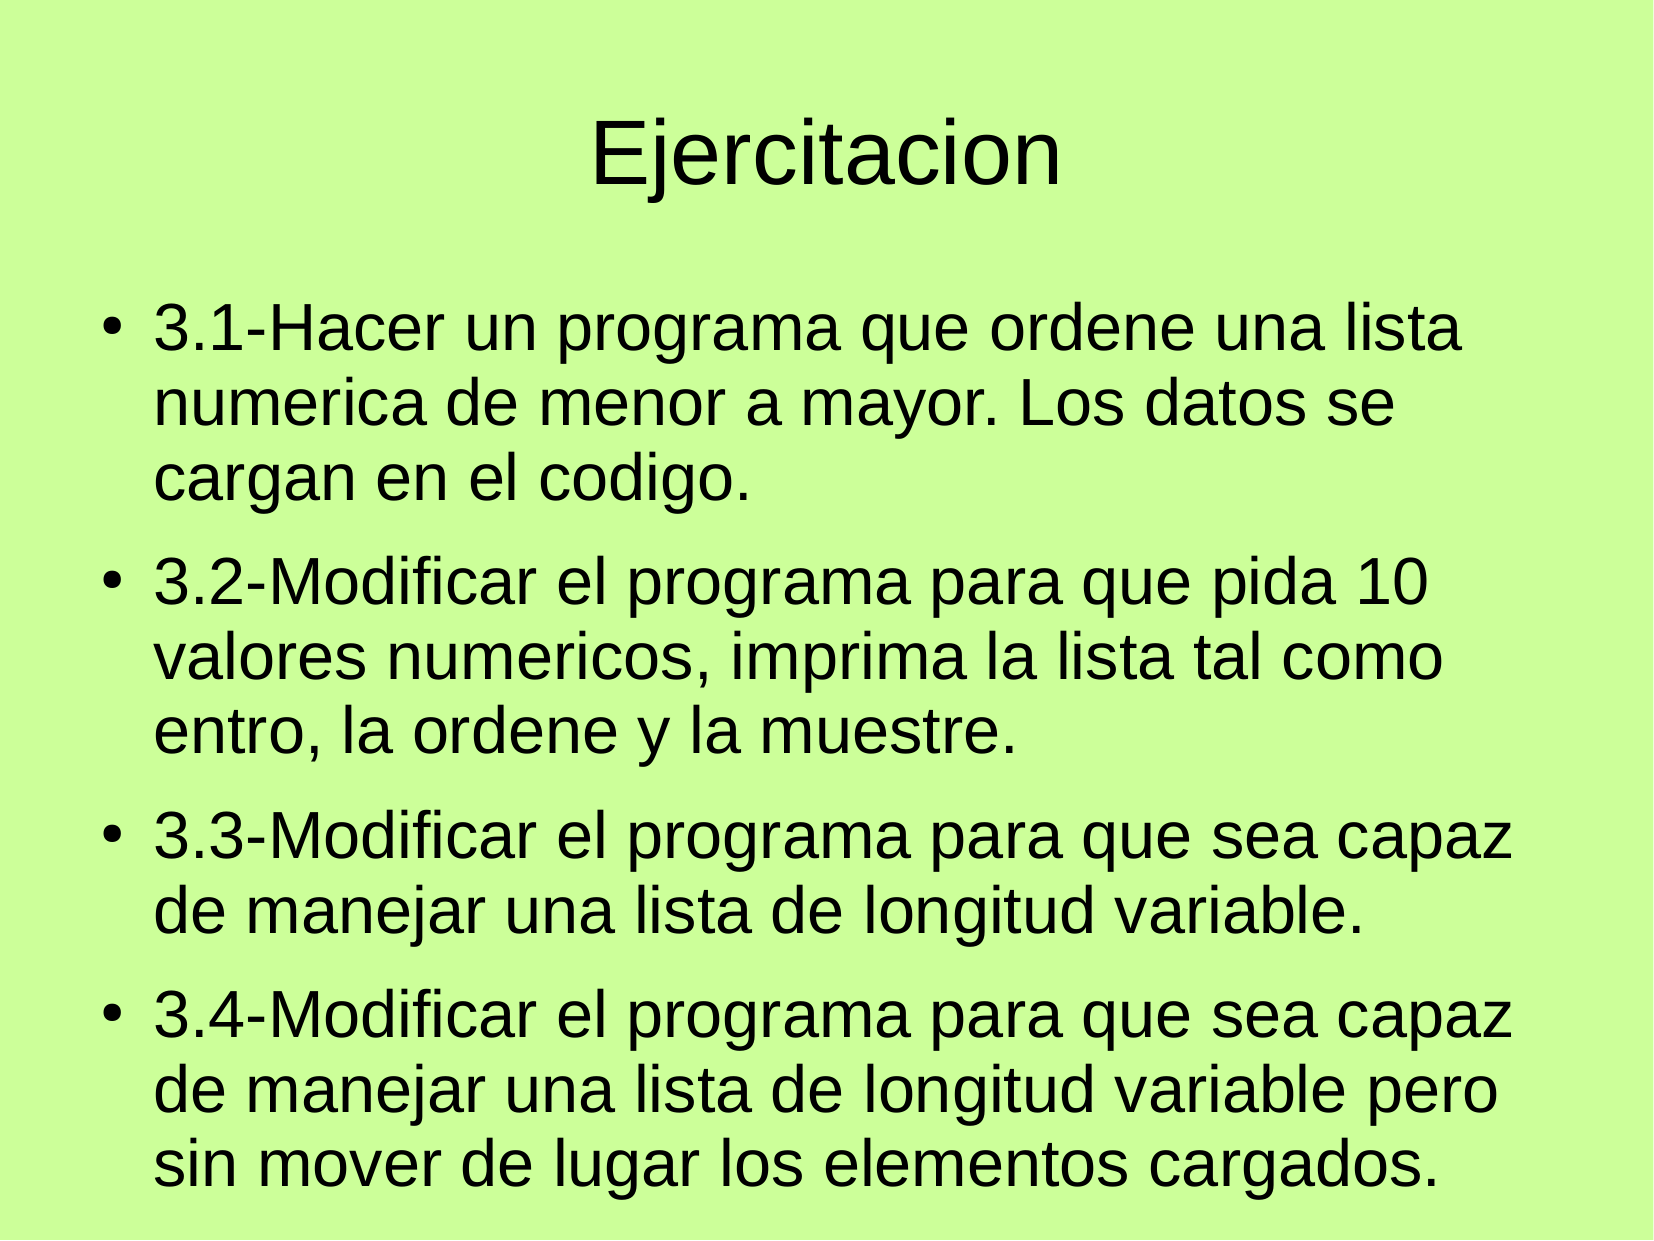

# Ejercitacion
3.1-Hacer un programa que ordene una lista numerica de menor a mayor. Los datos se cargan en el codigo.
3.2-Modificar el programa para que pida 10 valores numericos, imprima la lista tal como entro, la ordene y la muestre.
3.3-Modificar el programa para que sea capaz de manejar una lista de longitud variable.
3.4-Modificar el programa para que sea capaz de manejar una lista de longitud variable pero sin mover de lugar los elementos cargados.